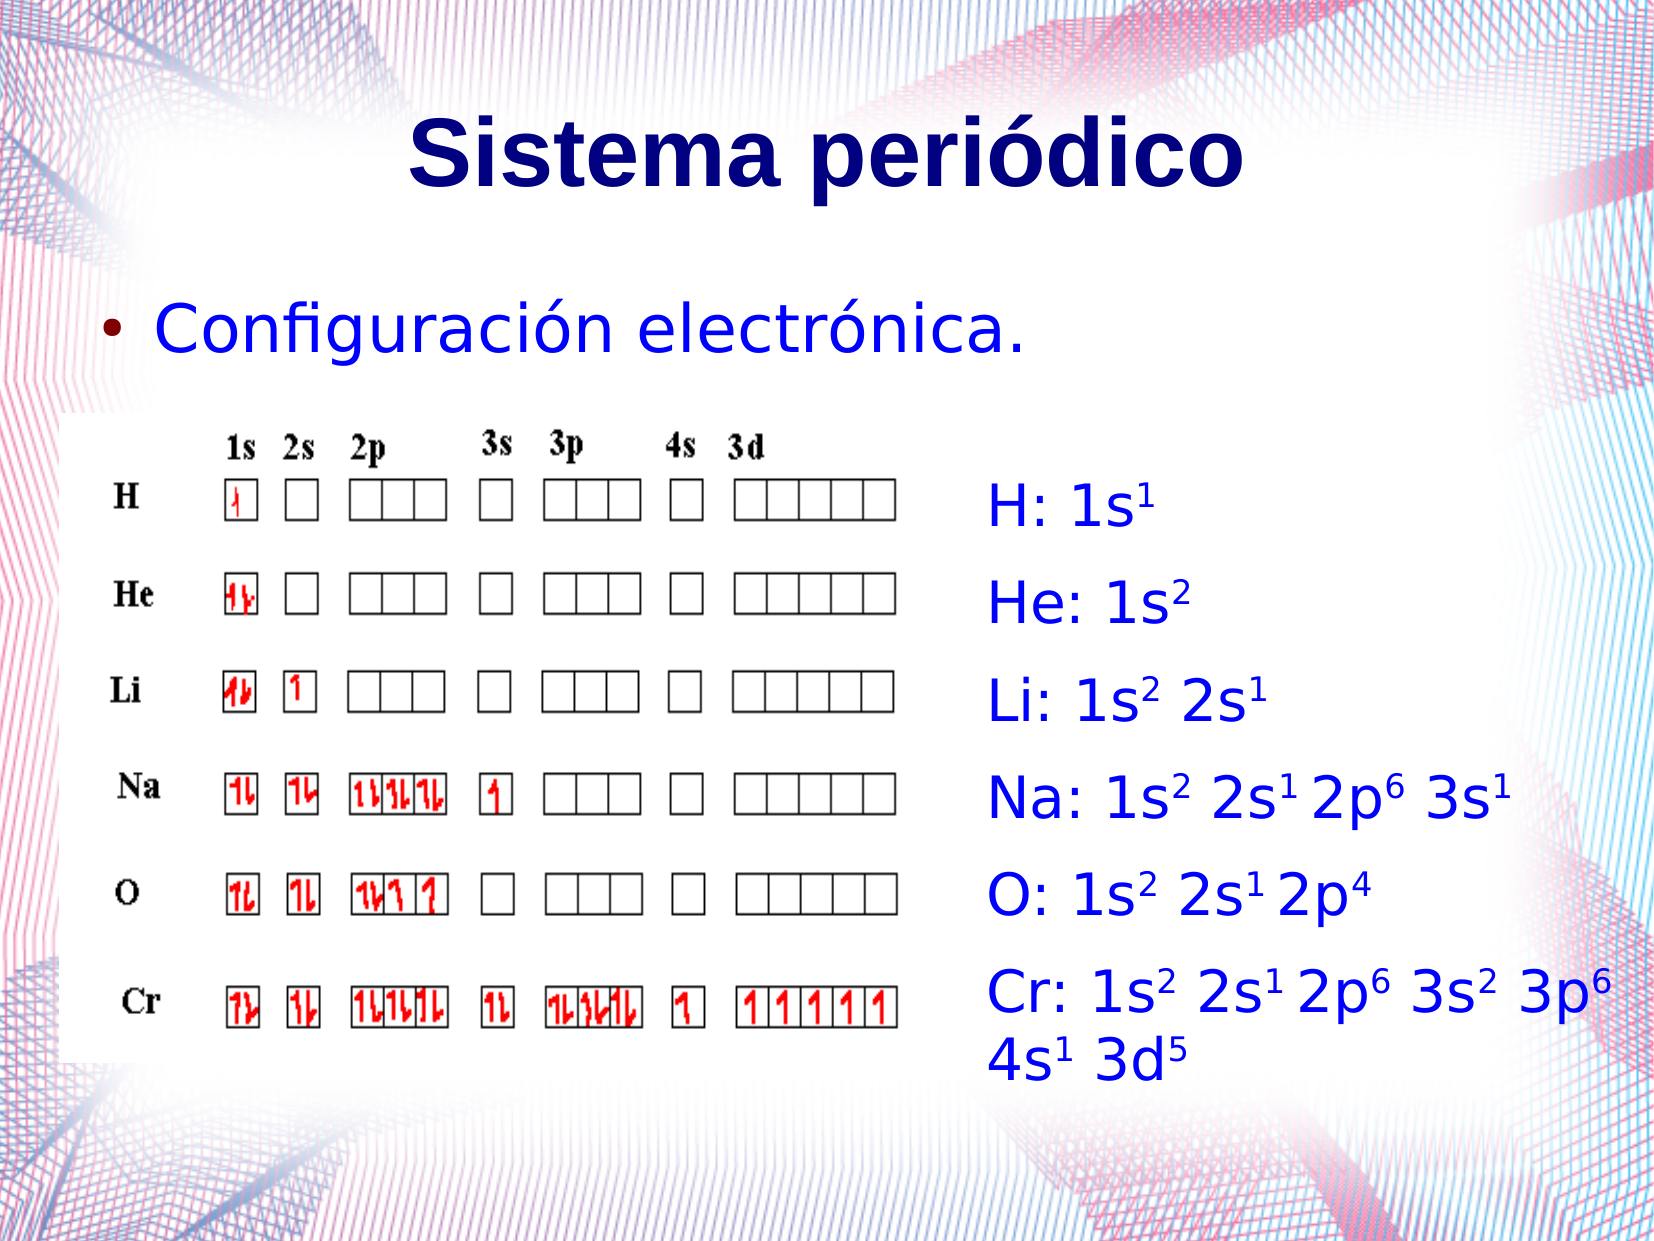

# Sistema periódico
Configuración electrónica.
H: 1s1
He: 1s2
Li: 1s2 2s1
Na: 1s2 2s1 2p6 3s1
O: 1s2 2s1 2p4
Cr: 1s2 2s1 2p6 3s2 3p6 4s1 3d5